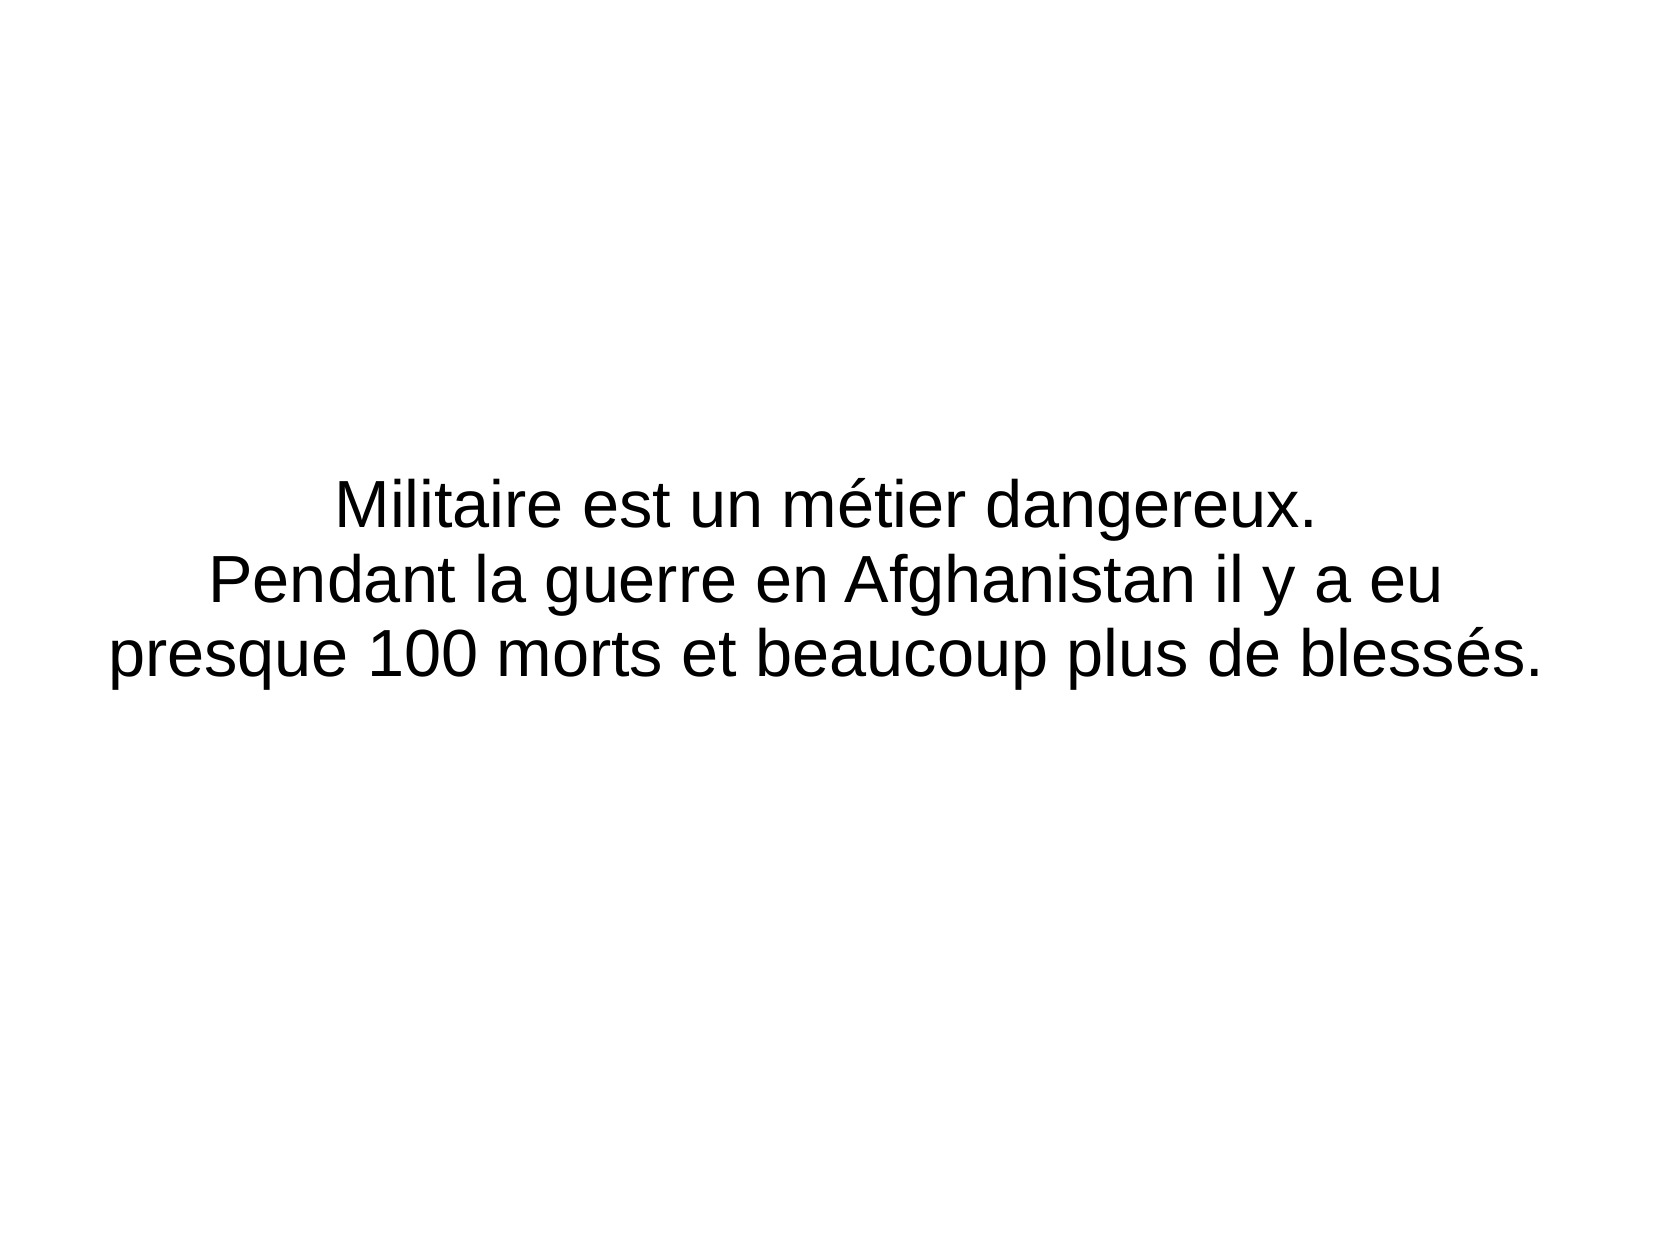

# Militaire est un métier dangereux.
Pendant la guerre en Afghanistan il y a eu presque 100 morts et beaucoup plus de blessés.